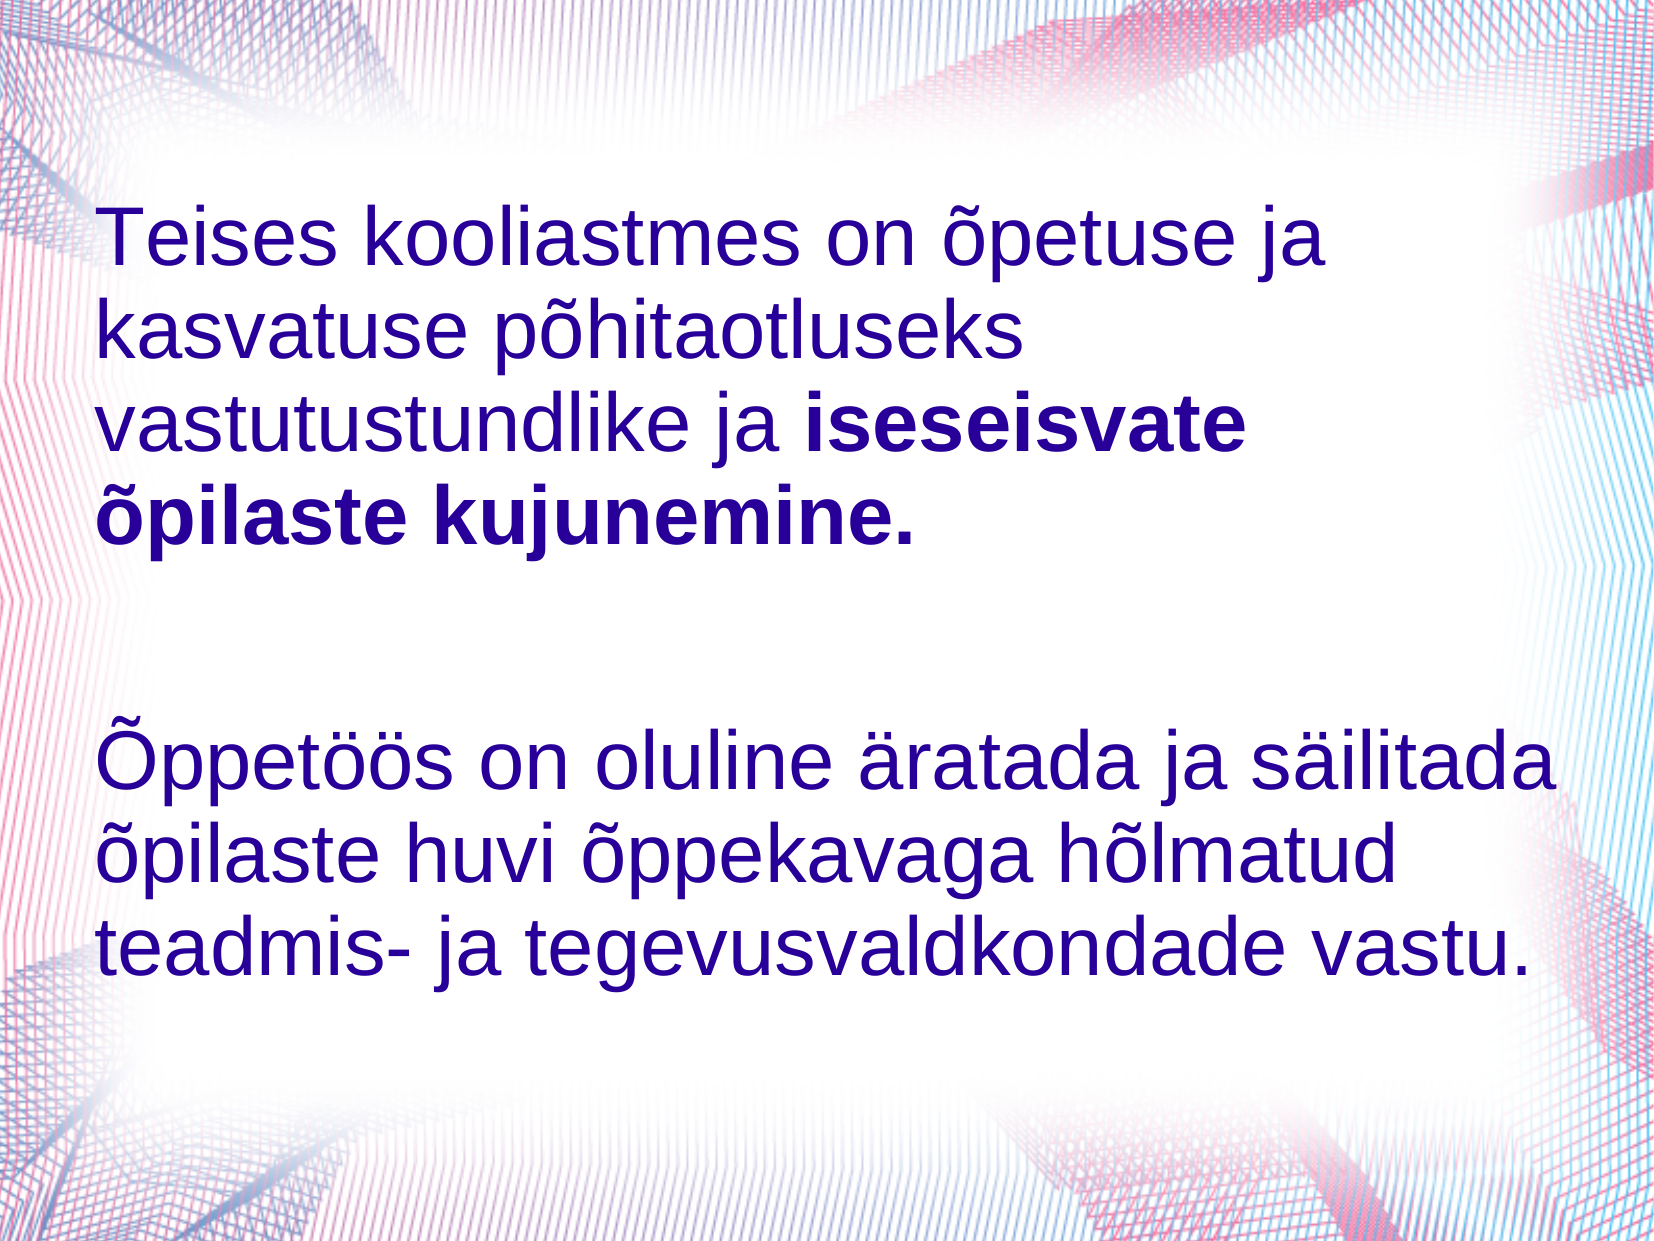

# Teises kooliastmes on õpetuse ja kasvatuse põhitaotluseks vastutustundlike ja iseseisvate õpilaste kujunemine.
Õppetöös on oluline äratada ja säilitada õpilaste huvi õppekavaga hõlmatud teadmis- ja tegevusvaldkondade vastu.